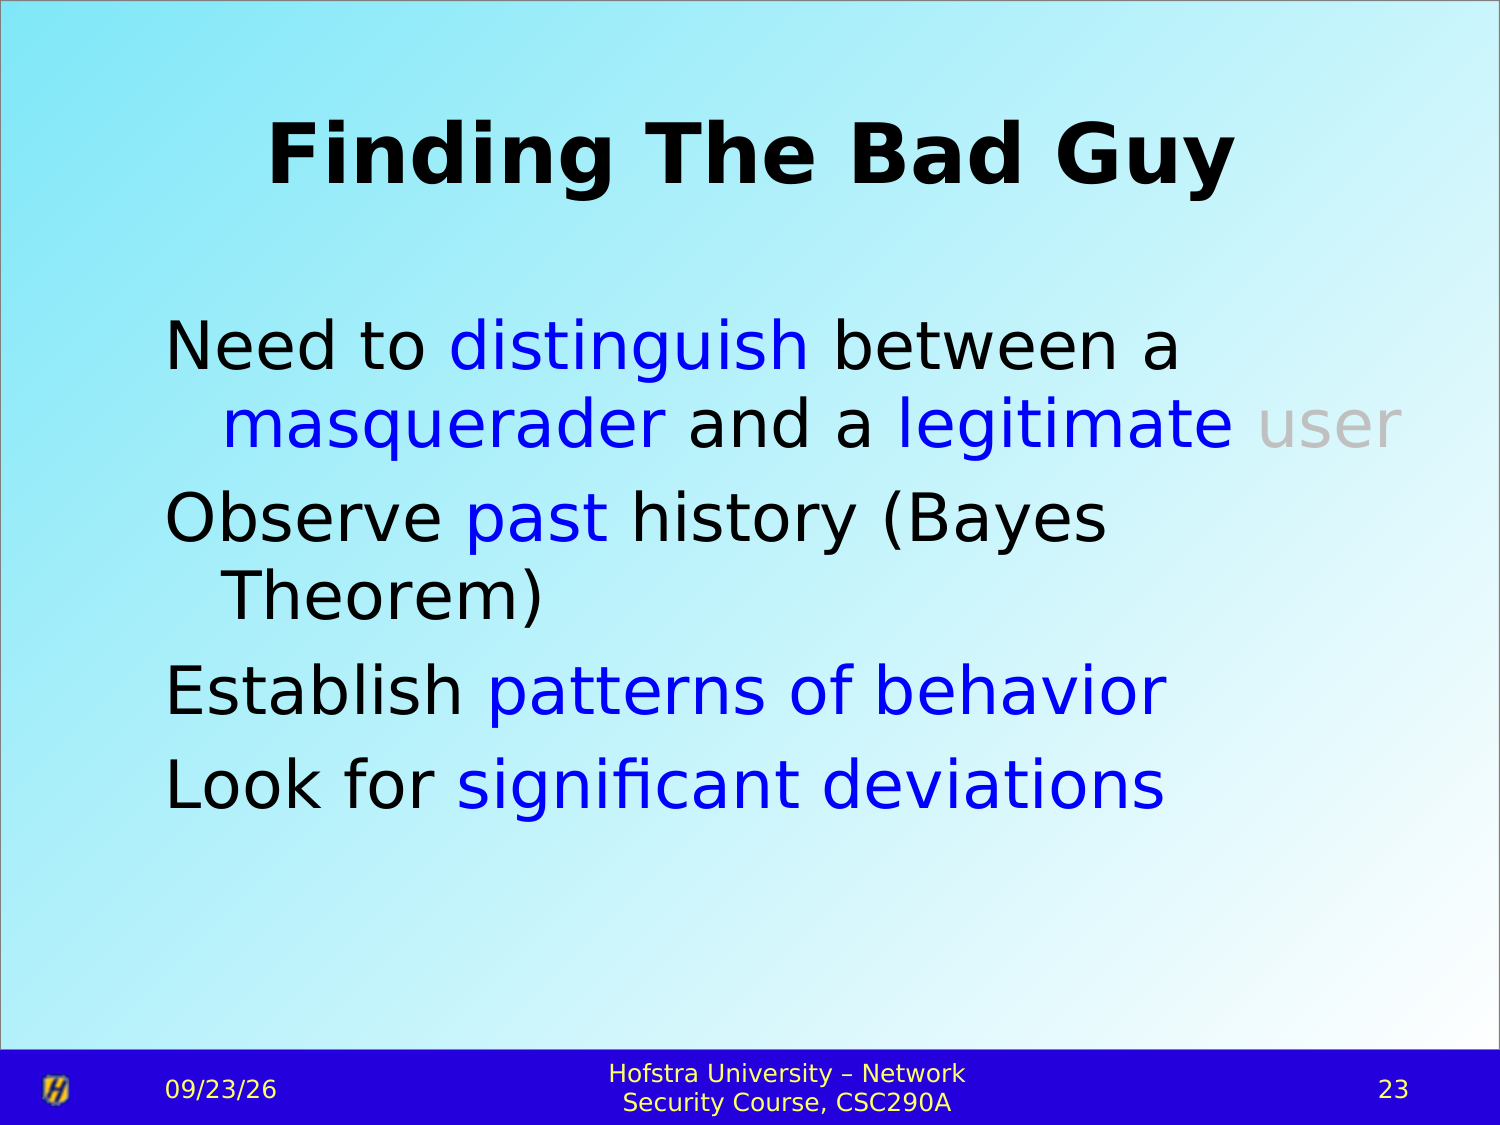

# Finding The Bad Guy
Need to distinguish between a masquerader and a legitimate user
Observe past history (Bayes Theorem)
Establish patterns of behavior
Look for significant deviations
23